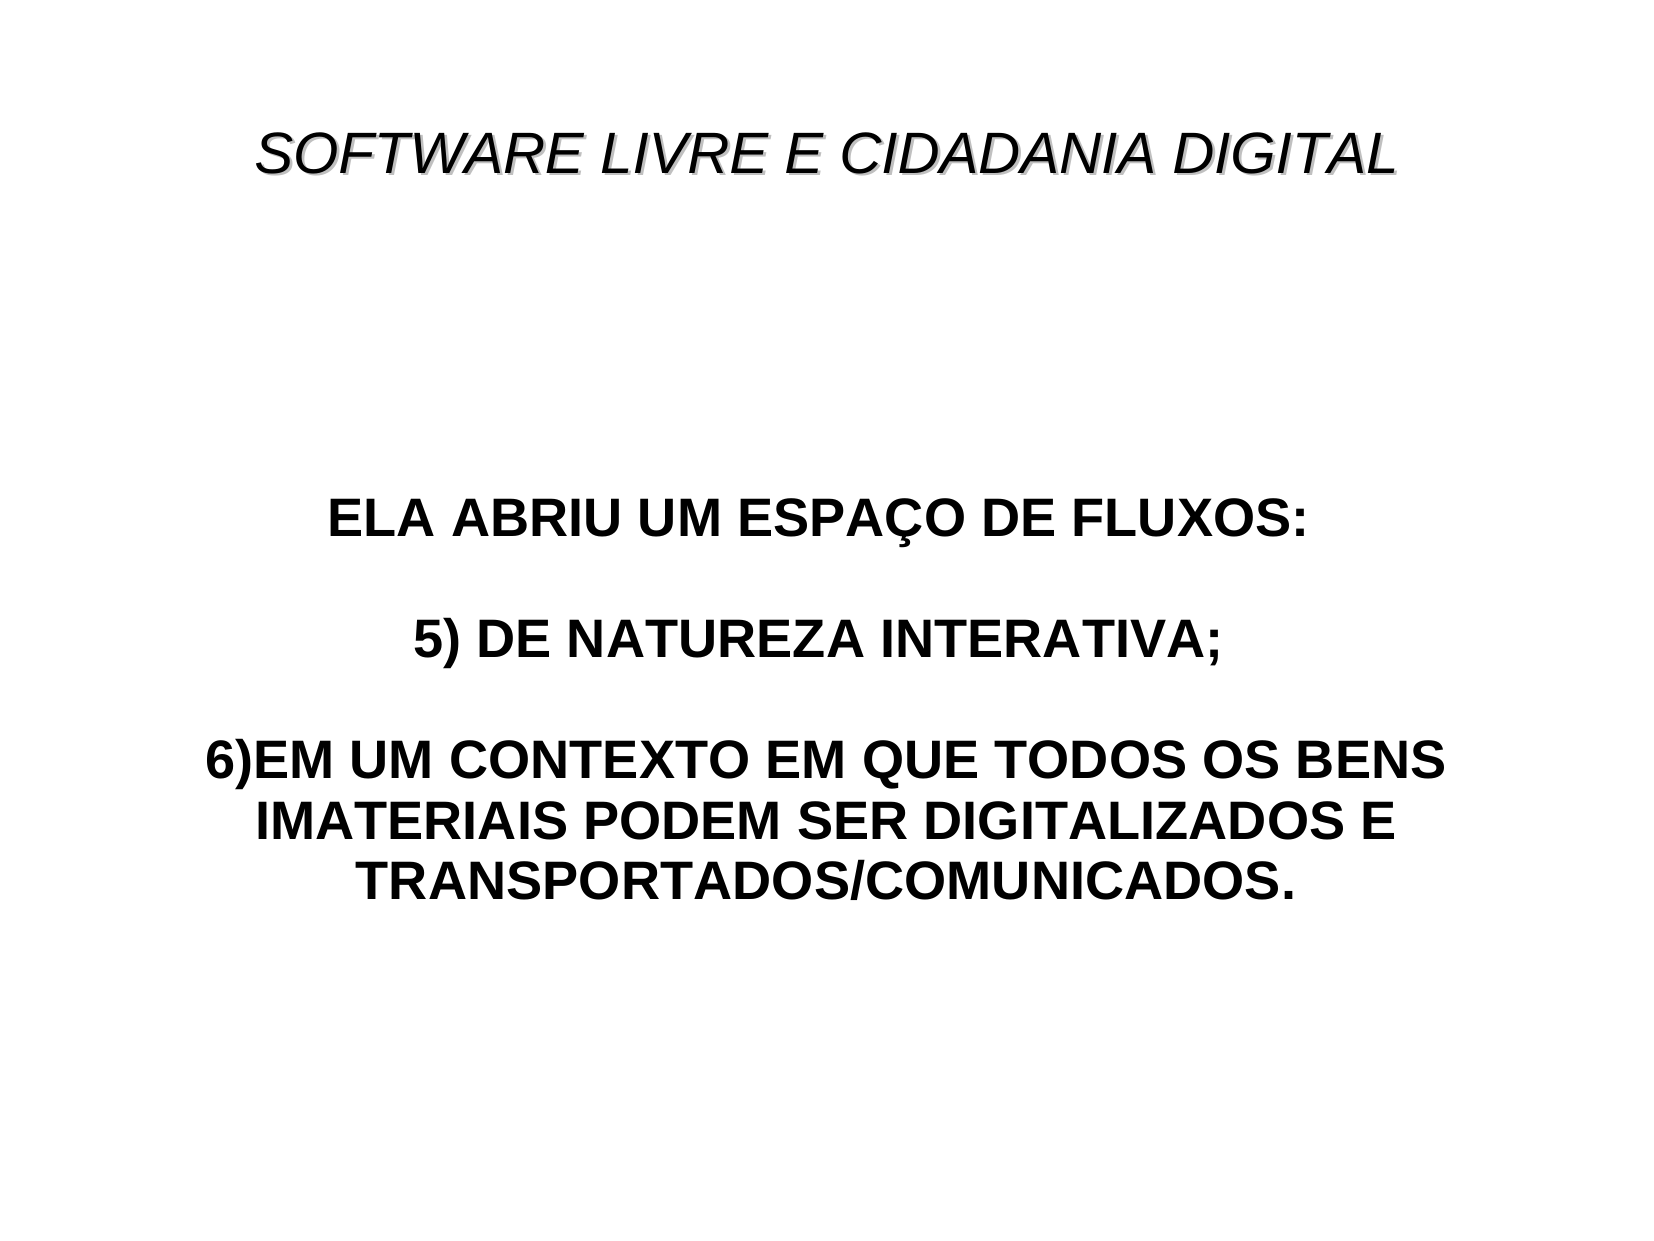

# SOFTWARE LIVRE E CIDADANIA DIGITAL
ELA ABRIU UM ESPAÇO DE FLUXOS:
5) DE NATUREZA INTERATIVA;
6)EM UM CONTEXTO EM QUE TODOS OS BENS IMATERIAIS PODEM SER DIGITALIZADOS E TRANSPORTADOS/COMUNICADOS.